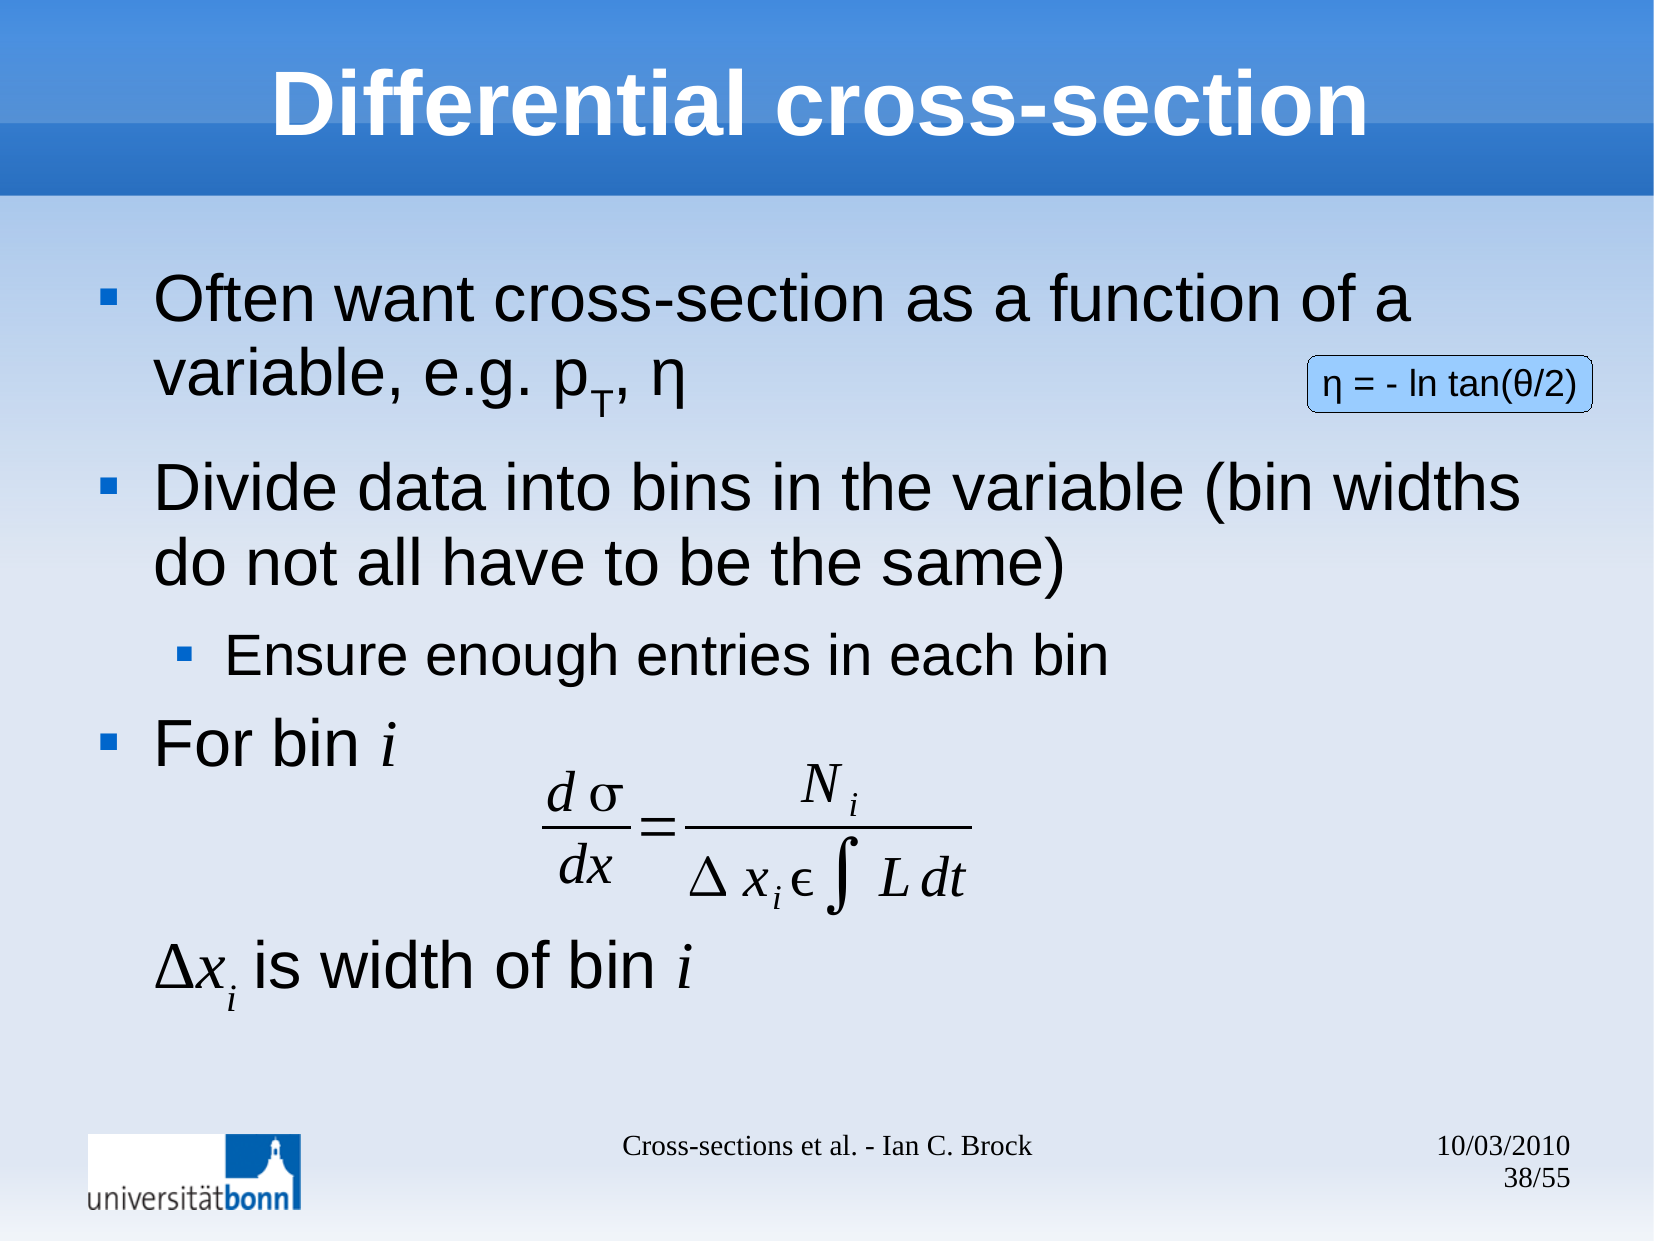

# Differential cross-section
Often want cross-section as a function of a variable, e.g. pT, η
Divide data into bins in the variable (bin widths do not all have to be the same)
Ensure enough entries in each bin
For bin i
Δxi is width of bin i
η = - ln tan(θ/2)
Cross-sections et al. - Ian C. Brock
38